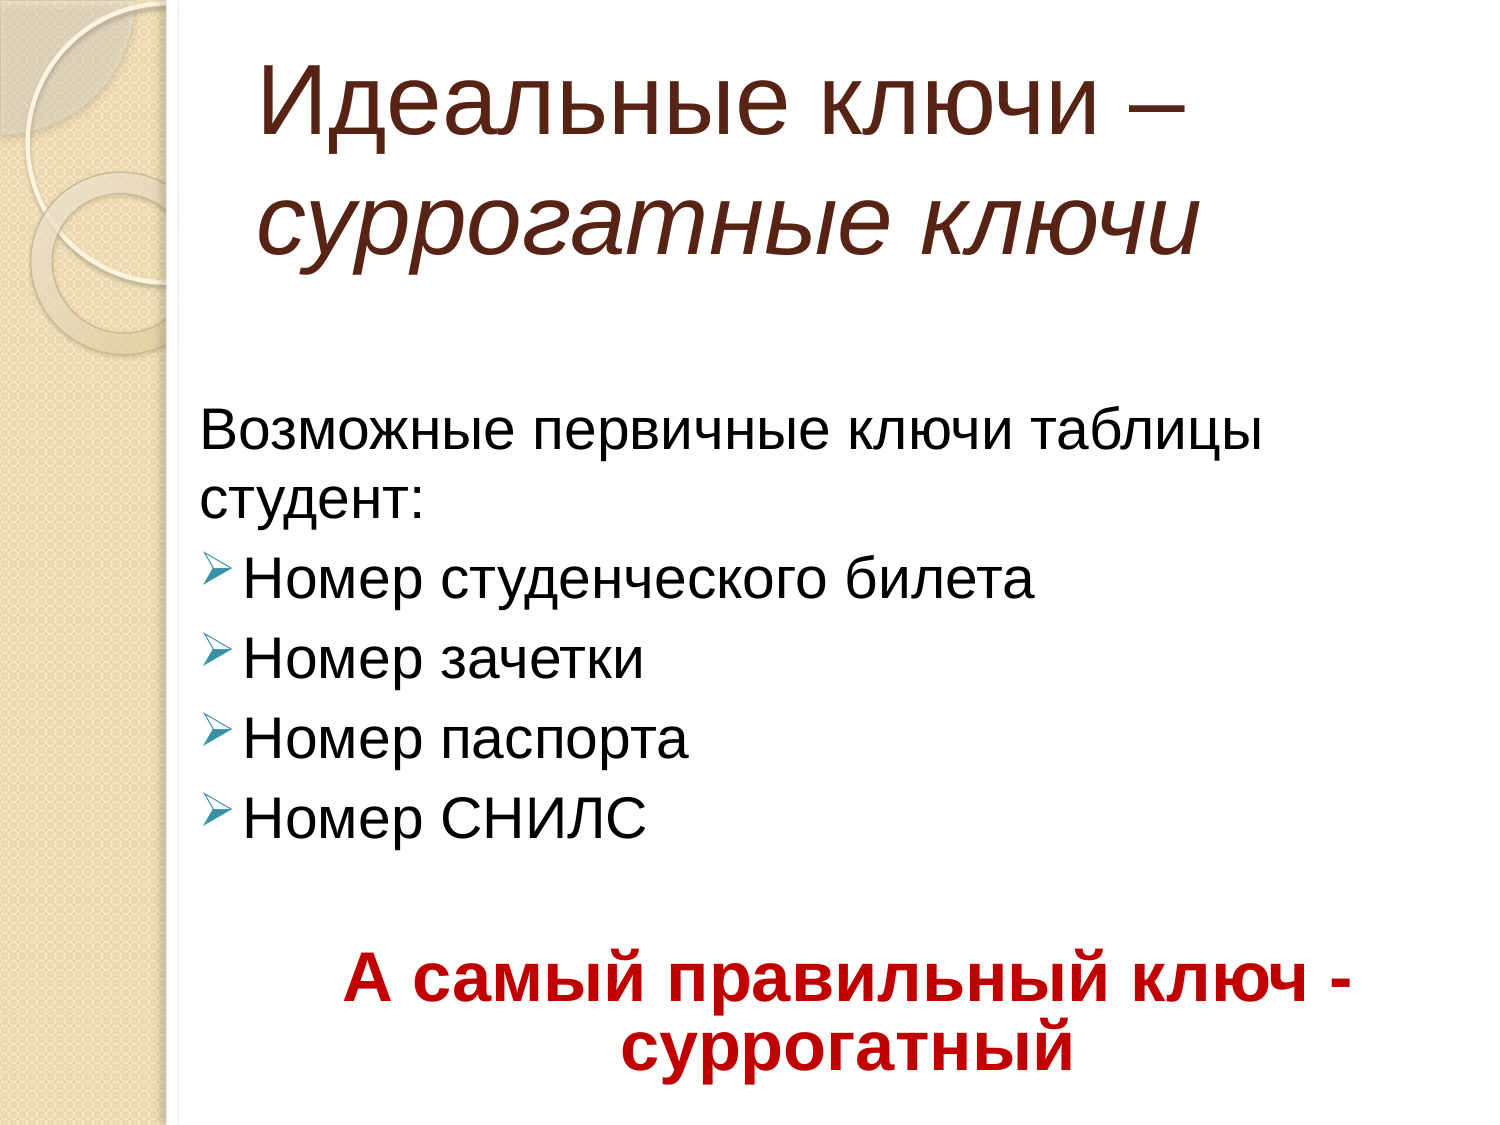

Идеальные ключи – суррогатные ключи
# Возможные первичные ключи таблицы студент:
Номер студенческого билета
Номер зачетки
Номер паспорта
Номер СНИЛС
А самый правильный ключ - суррогатный